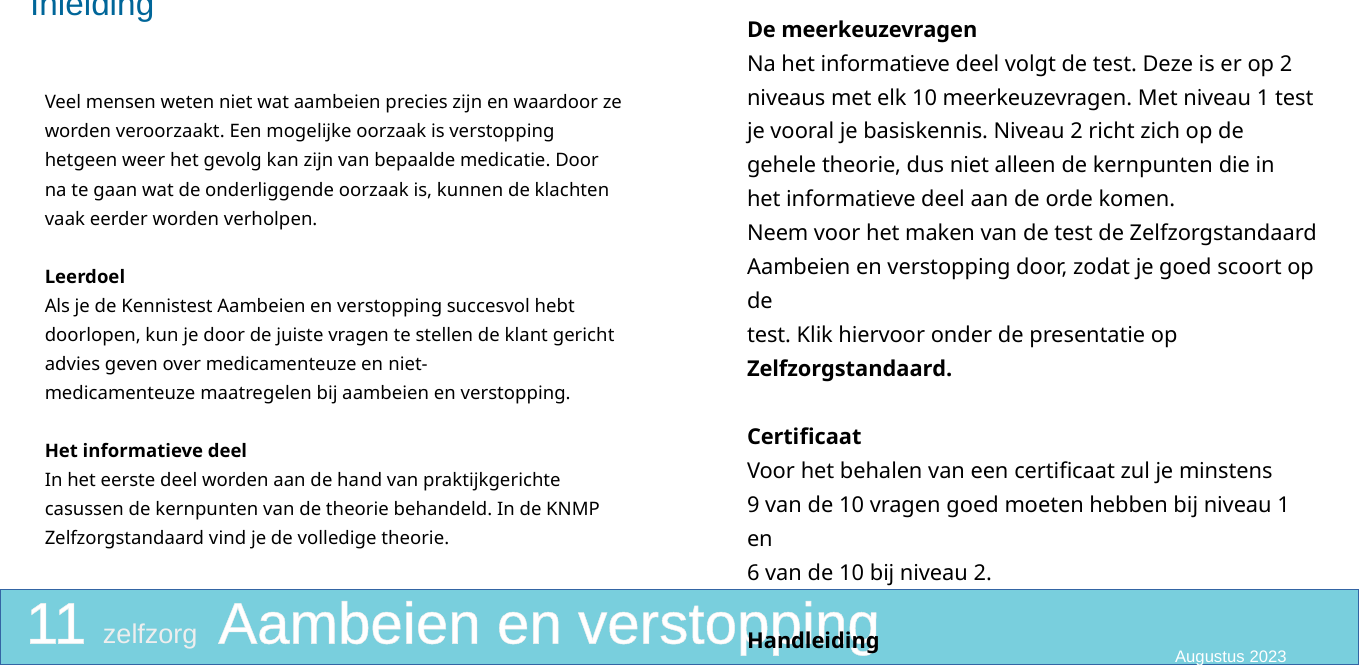

Inleiding
De meerkeuzevragen
Na het informatieve deel volgt de test. Deze is er op 2
niveaus met elk 10 meerkeuzevragen. Met niveau 1 test
je vooral je basiskennis. Niveau 2 richt zich op de
gehele theorie, dus niet alleen de kernpunten die in
het informatieve deel aan de orde komen.
Neem voor het maken van de test de Zelfzorgstandaard
Aambeien en verstopping door, zodat je goed scoort op de
test. Klik hiervoor onder de presentatie op Zelfzorgstandaard.
Certificaat
Voor het behalen van een certificaat zul je minstens
9 van de 10 vragen goed moeten hebben bij niveau 1 en
6 van de 10 bij niveau 2.
Handleiding
Gebruik de spatiebalk om te starten. Met de spatiebalk
ga je ook naar de volgende pagina in de presentatie.
Links onderaan deze presentatie zie je twee knoppen,
omhoog en omlaag, deze kun je ook gebruiken om door
de presentatie te lopen.
Veel mensen weten niet wat aambeien precies zijn en waardoor ze worden veroorzaakt. Een mogelijke oorzaak is verstopping hetgeen weer het gevolg kan zijn van bepaalde medicatie. Door na te gaan wat de onderliggende oorzaak is, kunnen de klachten vaak eerder worden verholpen.
Leerdoel
Als je de Kennistest Aambeien en verstopping succesvol hebt doorlopen, kun je door de juiste vragen te stellen de klant gericht advies geven over medicamenteuze en niet-
medicamenteuze maatregelen bij aambeien en verstopping.
Het informatieve deel
In het eerste deel worden aan de hand van praktijkgerichte casussen de kernpunten van de theorie behandeld. In de KNMP Zelfzorgstandaard vind je de volledige theorie.
# 11 zelfzorg Aambeien en verstopping
Augustus 2023